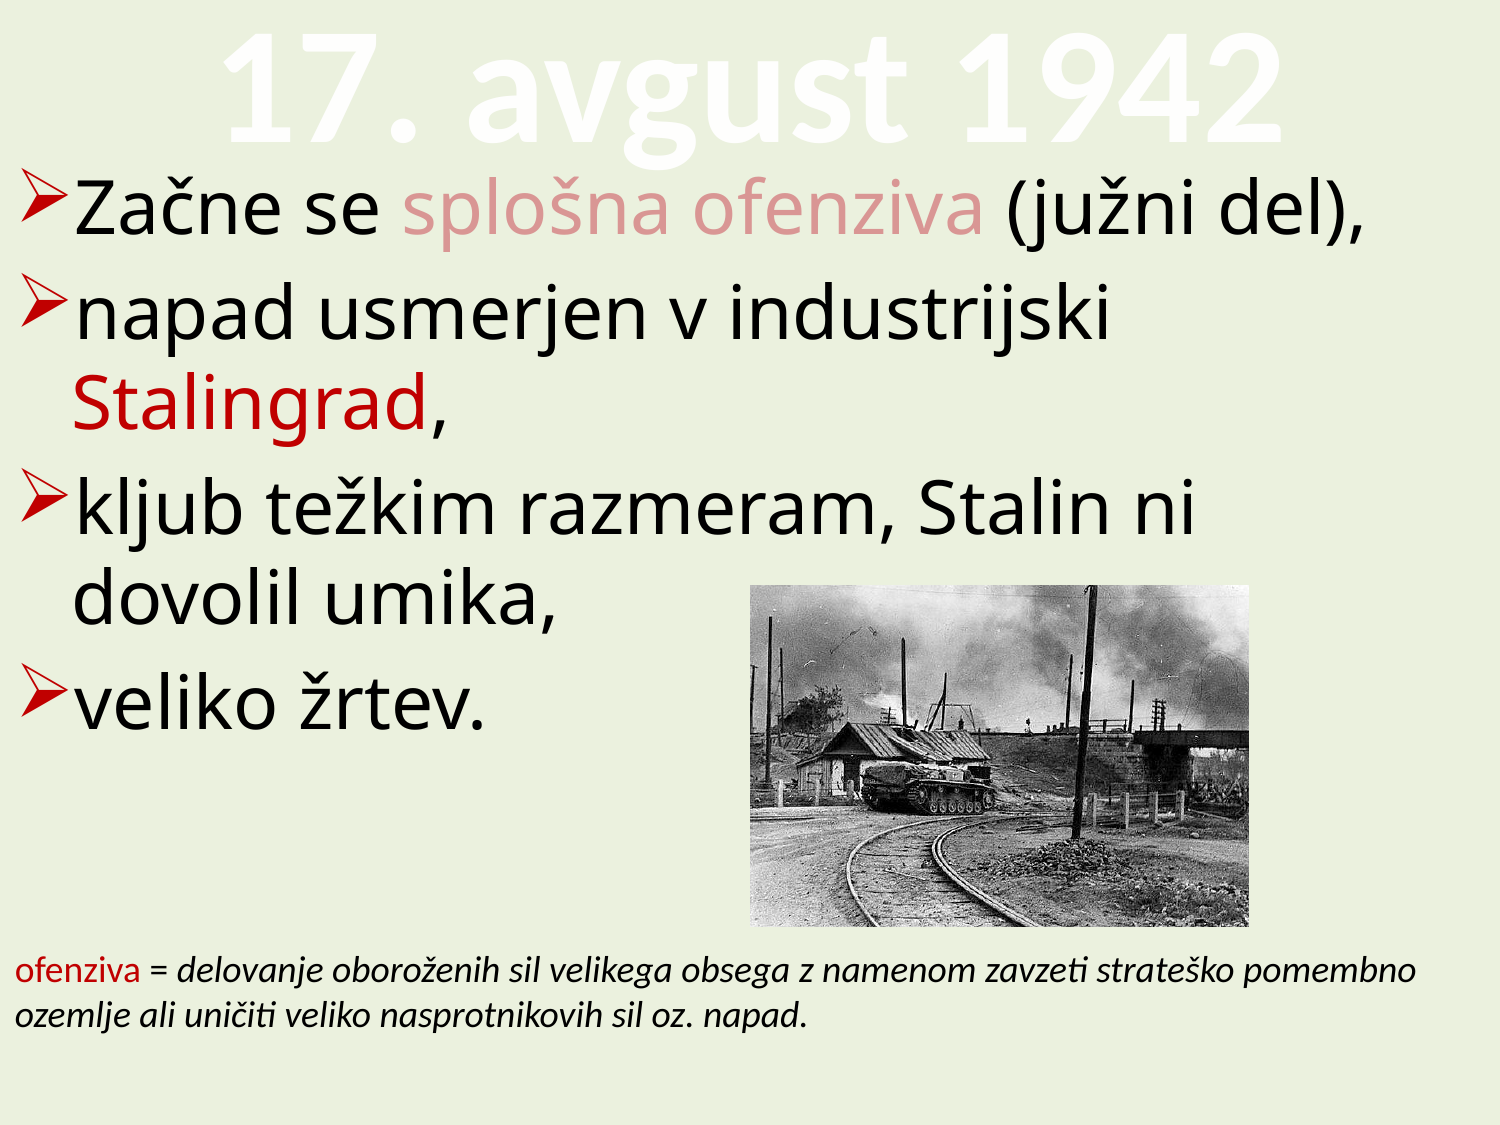

# 17. avgust 1942
Začne se splošna ofenziva (južni del),
napad usmerjen v industrijski Stalingrad,
kljub težkim razmeram, Stalin ni dovolil umika,
veliko žrtev.
ofenziva = delovanje oboroženih sil velikega obsega z namenom zavzeti strateško pomembno ozemlje ali uničiti veliko nasprotnikovih sil oz. napad.